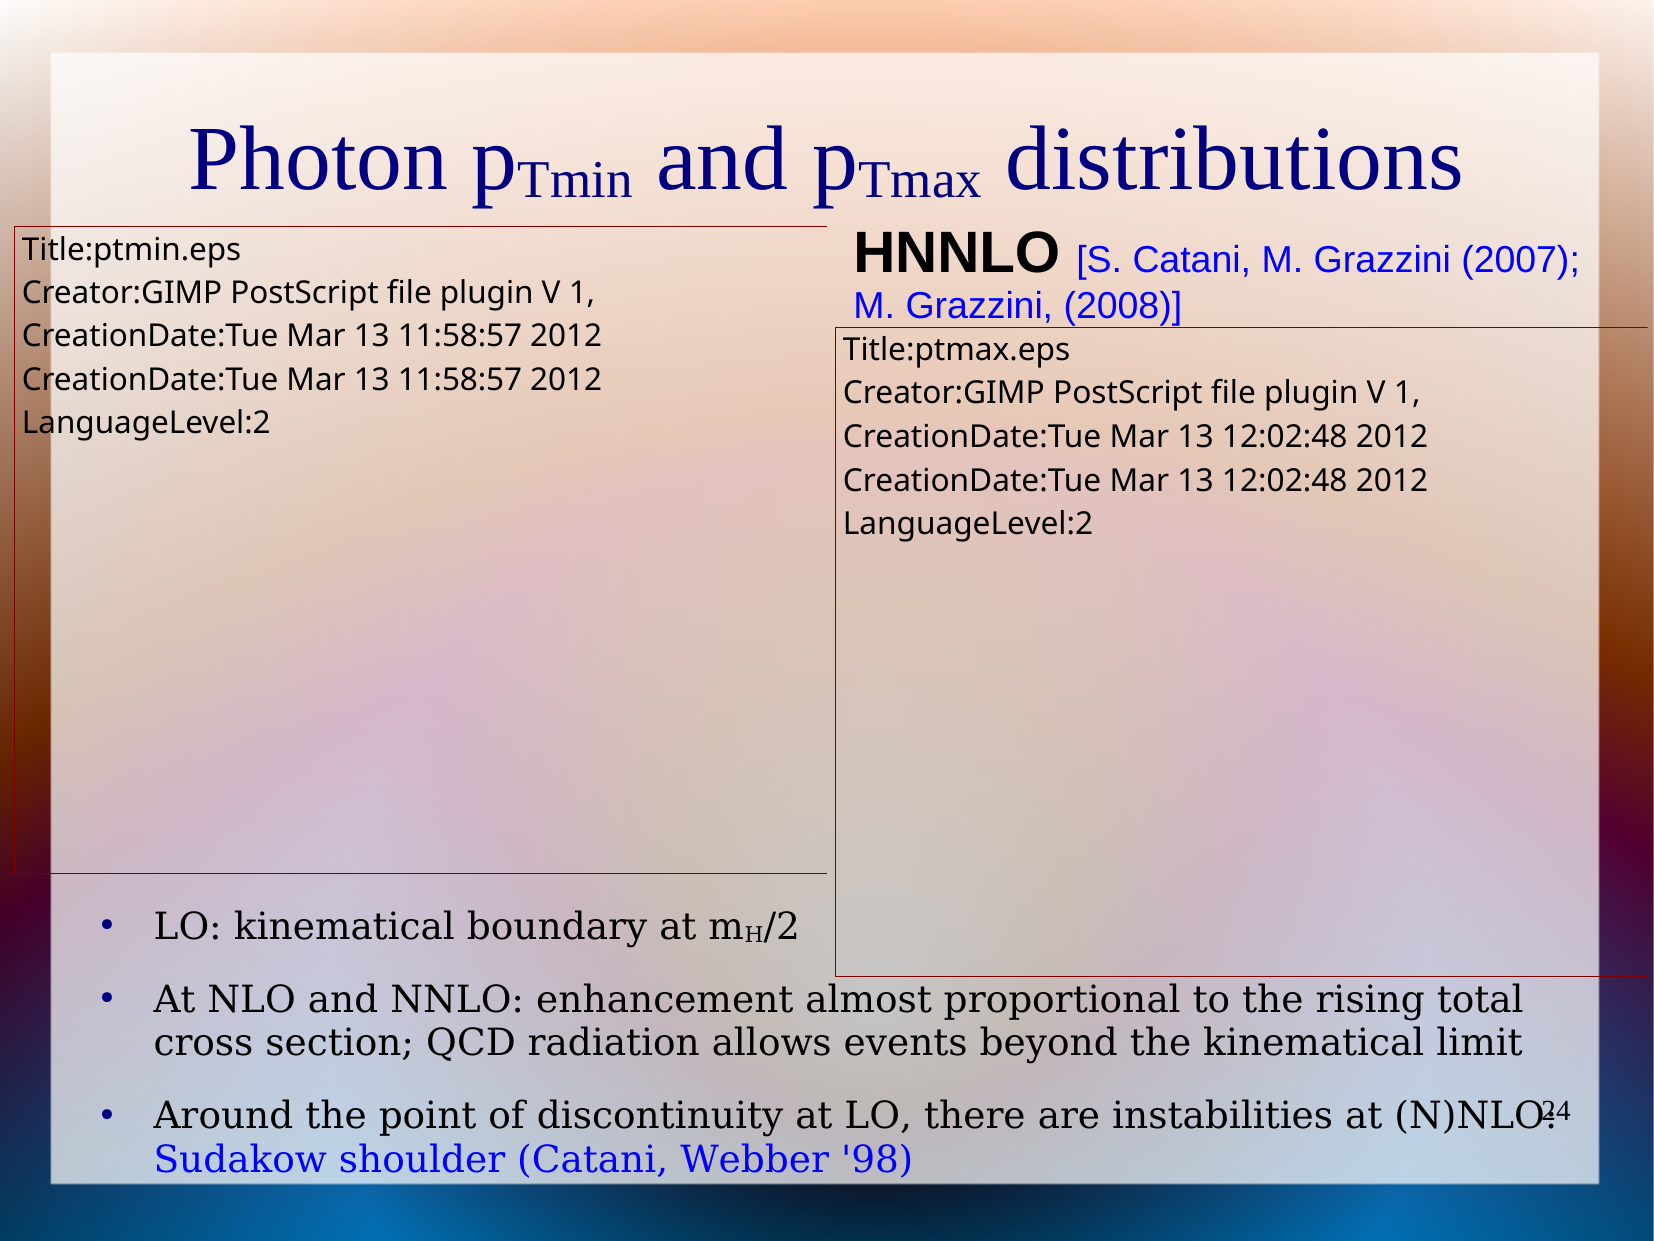

# Photon pTmin and pTmax distributions
HNNLO [S. Catani, M. Grazzini (2007); M. Grazzini, (2008)]
LO: kinematical boundary at mH/2
At NLO and NNLO: enhancement almost proportional to the rising total cross section; QCD radiation allows events beyond the kinematical limit
Around the point of discontinuity at LO, there are instabilities at (N)NLO: Sudakow shoulder (Catani, Webber '98)
24